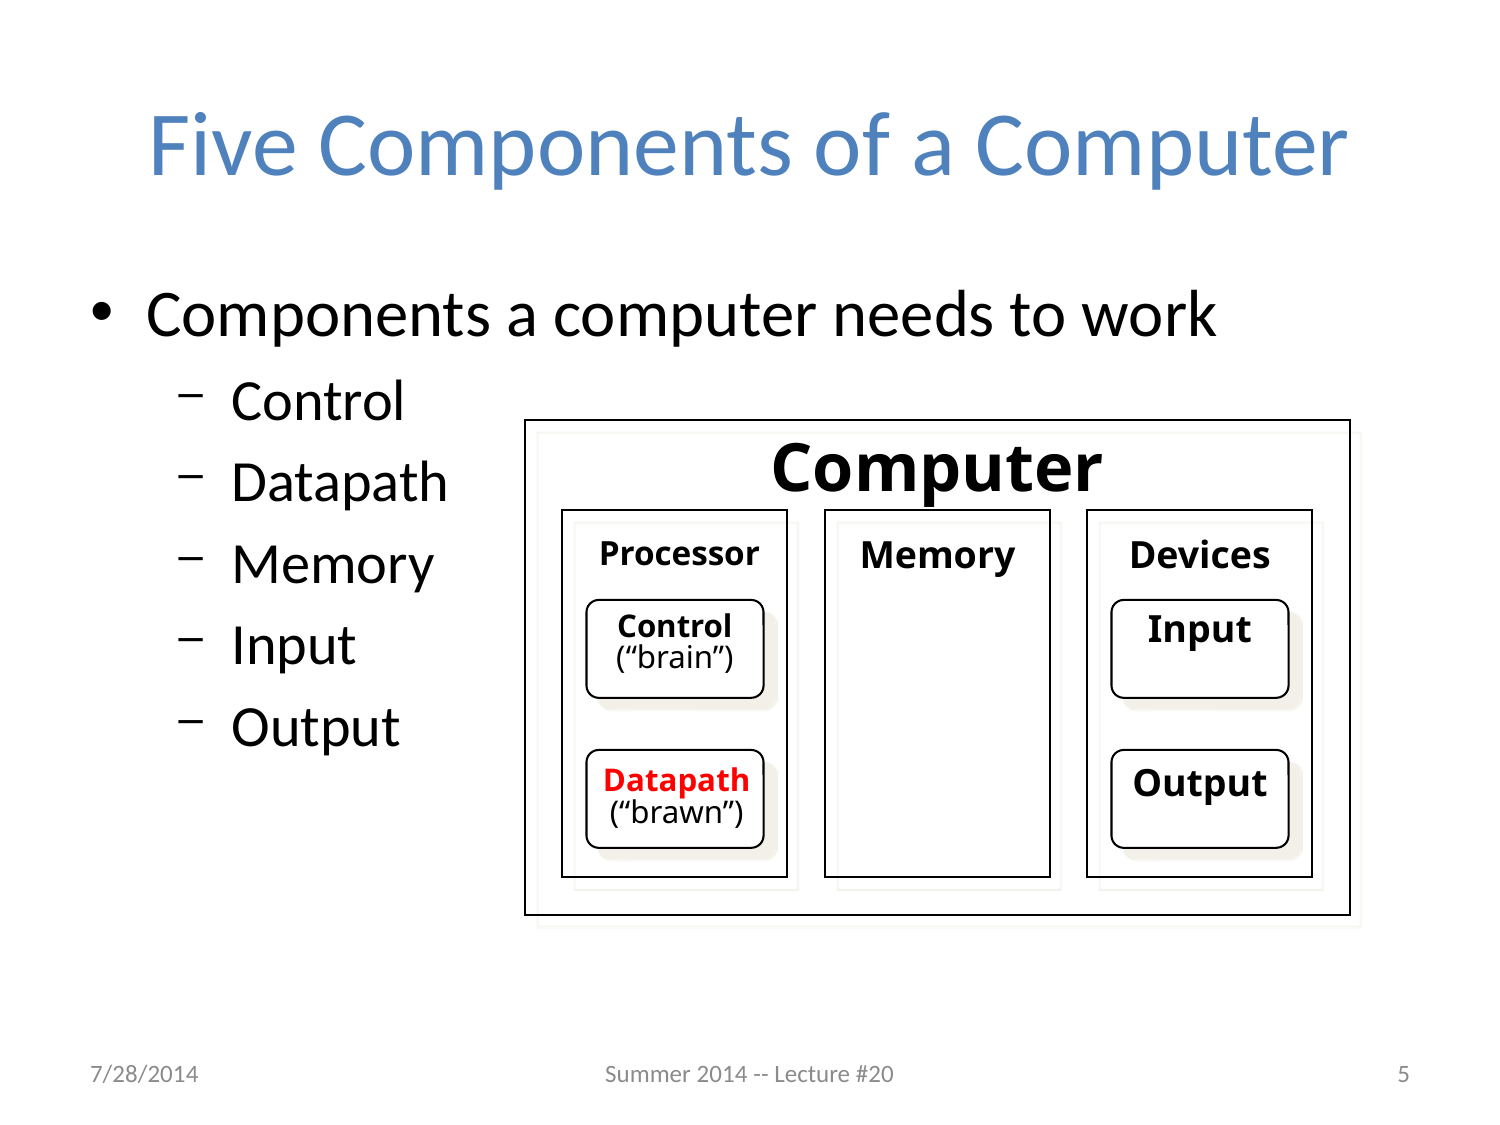

# Five Components of a Computer
Components a computer needs to work
Control
Datapath
Memory
Input
Output
Computer
 Processor
Memory
Devices
Control
(“brain”)
Input
Datapath
(“brawn”)
Output
7/28/2014
Summer 2014 -- Lecture #20
5